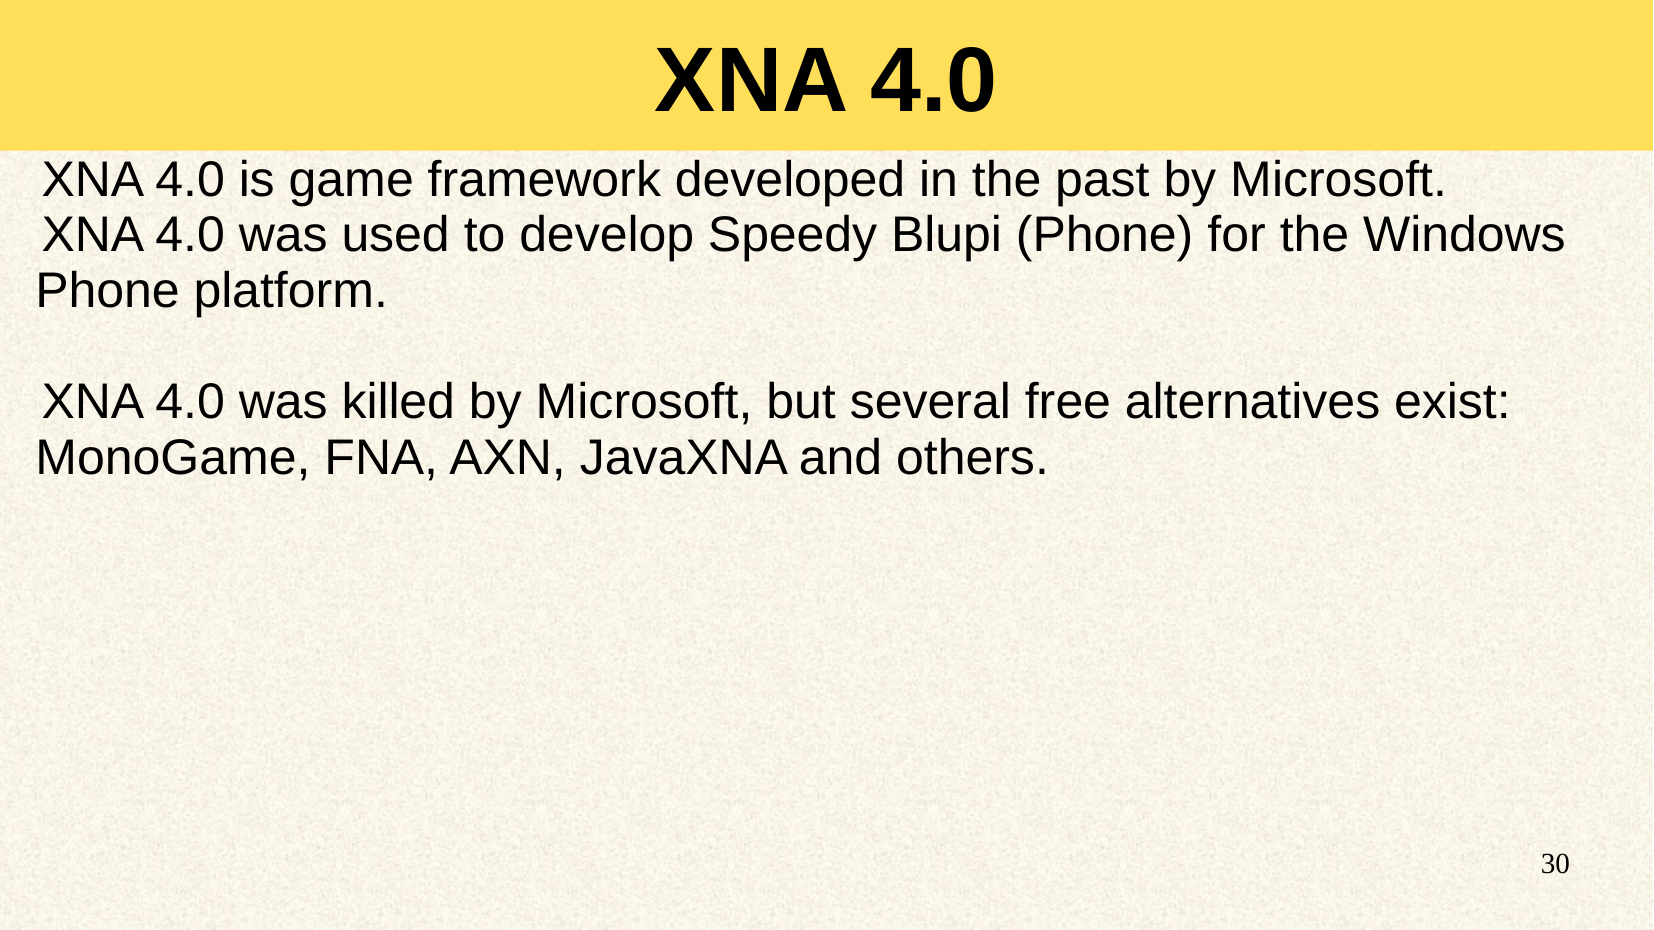

# XNA 4.0
XNA 4.0 is game framework developed in the past by Microsoft.
XNA 4.0 was used to develop Speedy Blupi (Phone) for the Windows Phone platform.
XNA 4.0 was killed by Microsoft, but several free alternatives exist: MonoGame, FNA, AXN, JavaXNA and others.
30